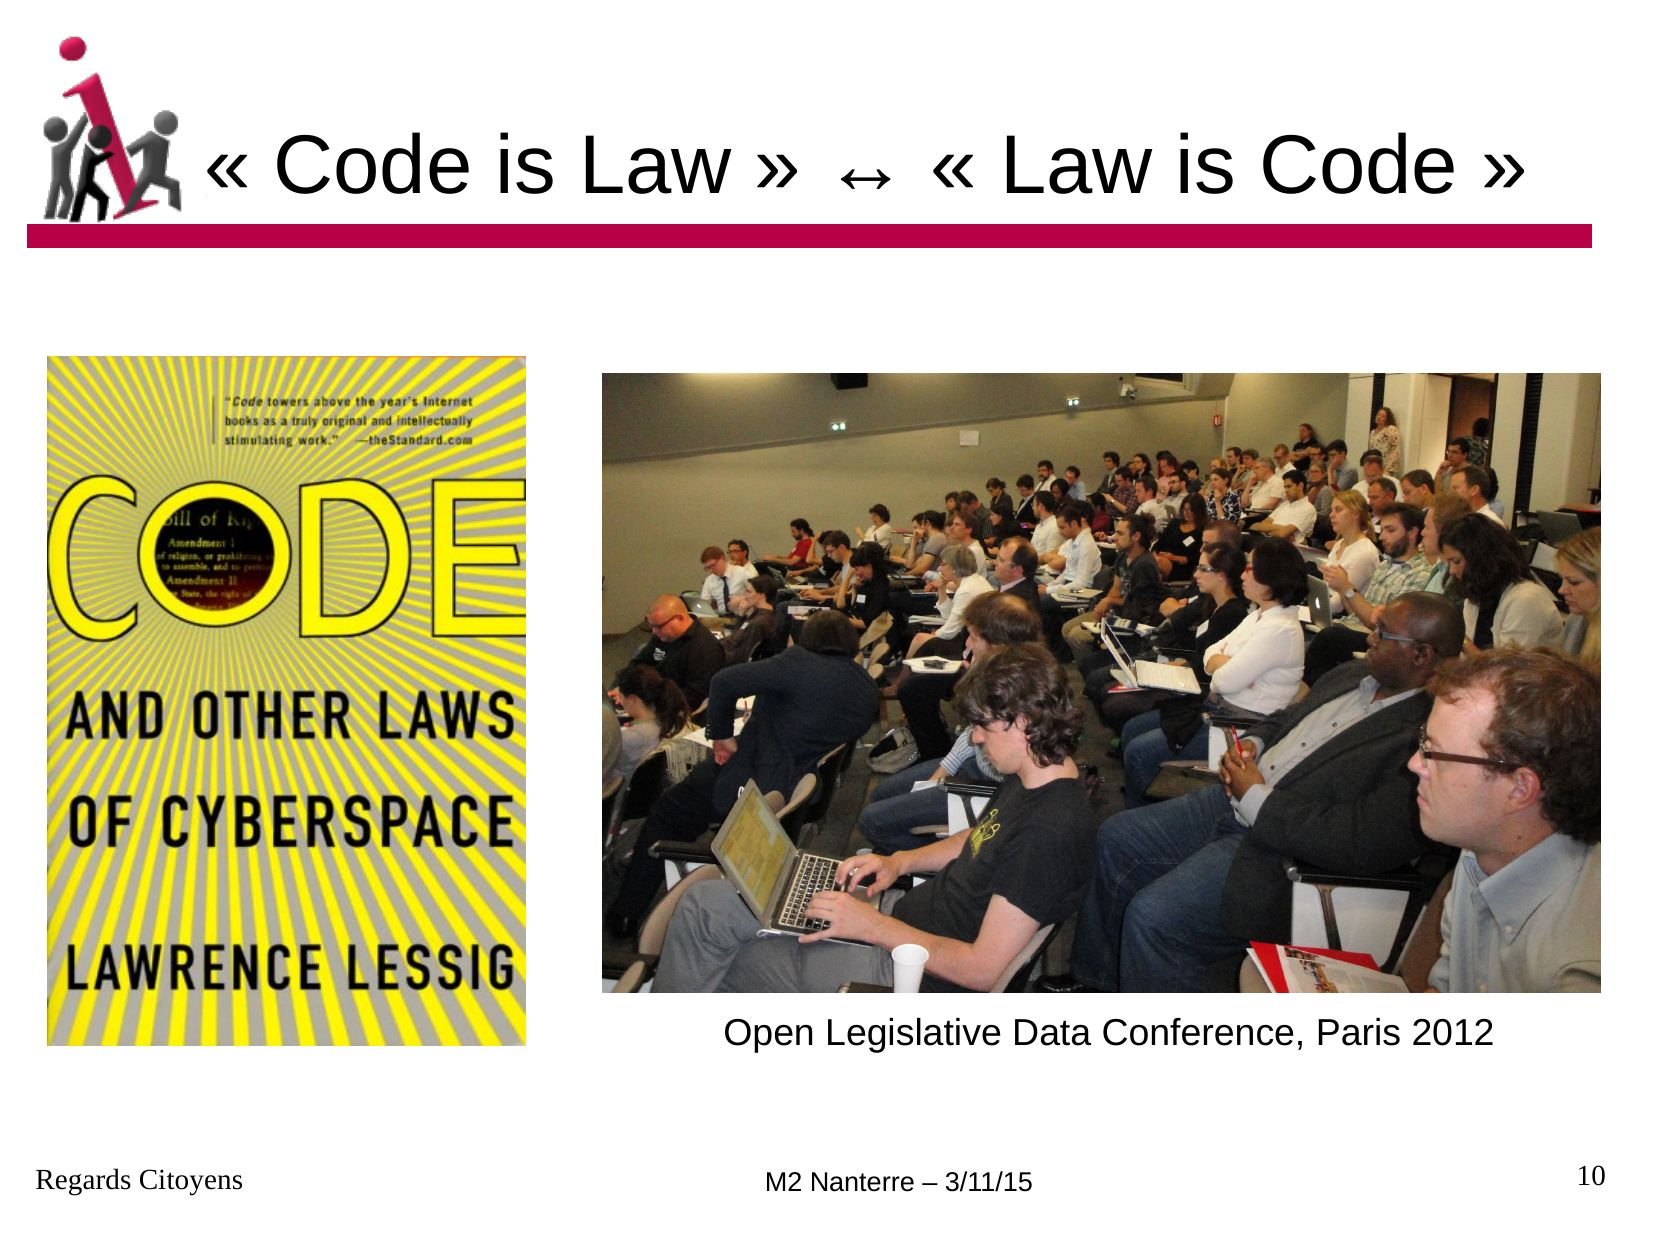

# « Code is Law » ↔ « Law is Code »
Open Legislative Data Conference, Paris 2012
10